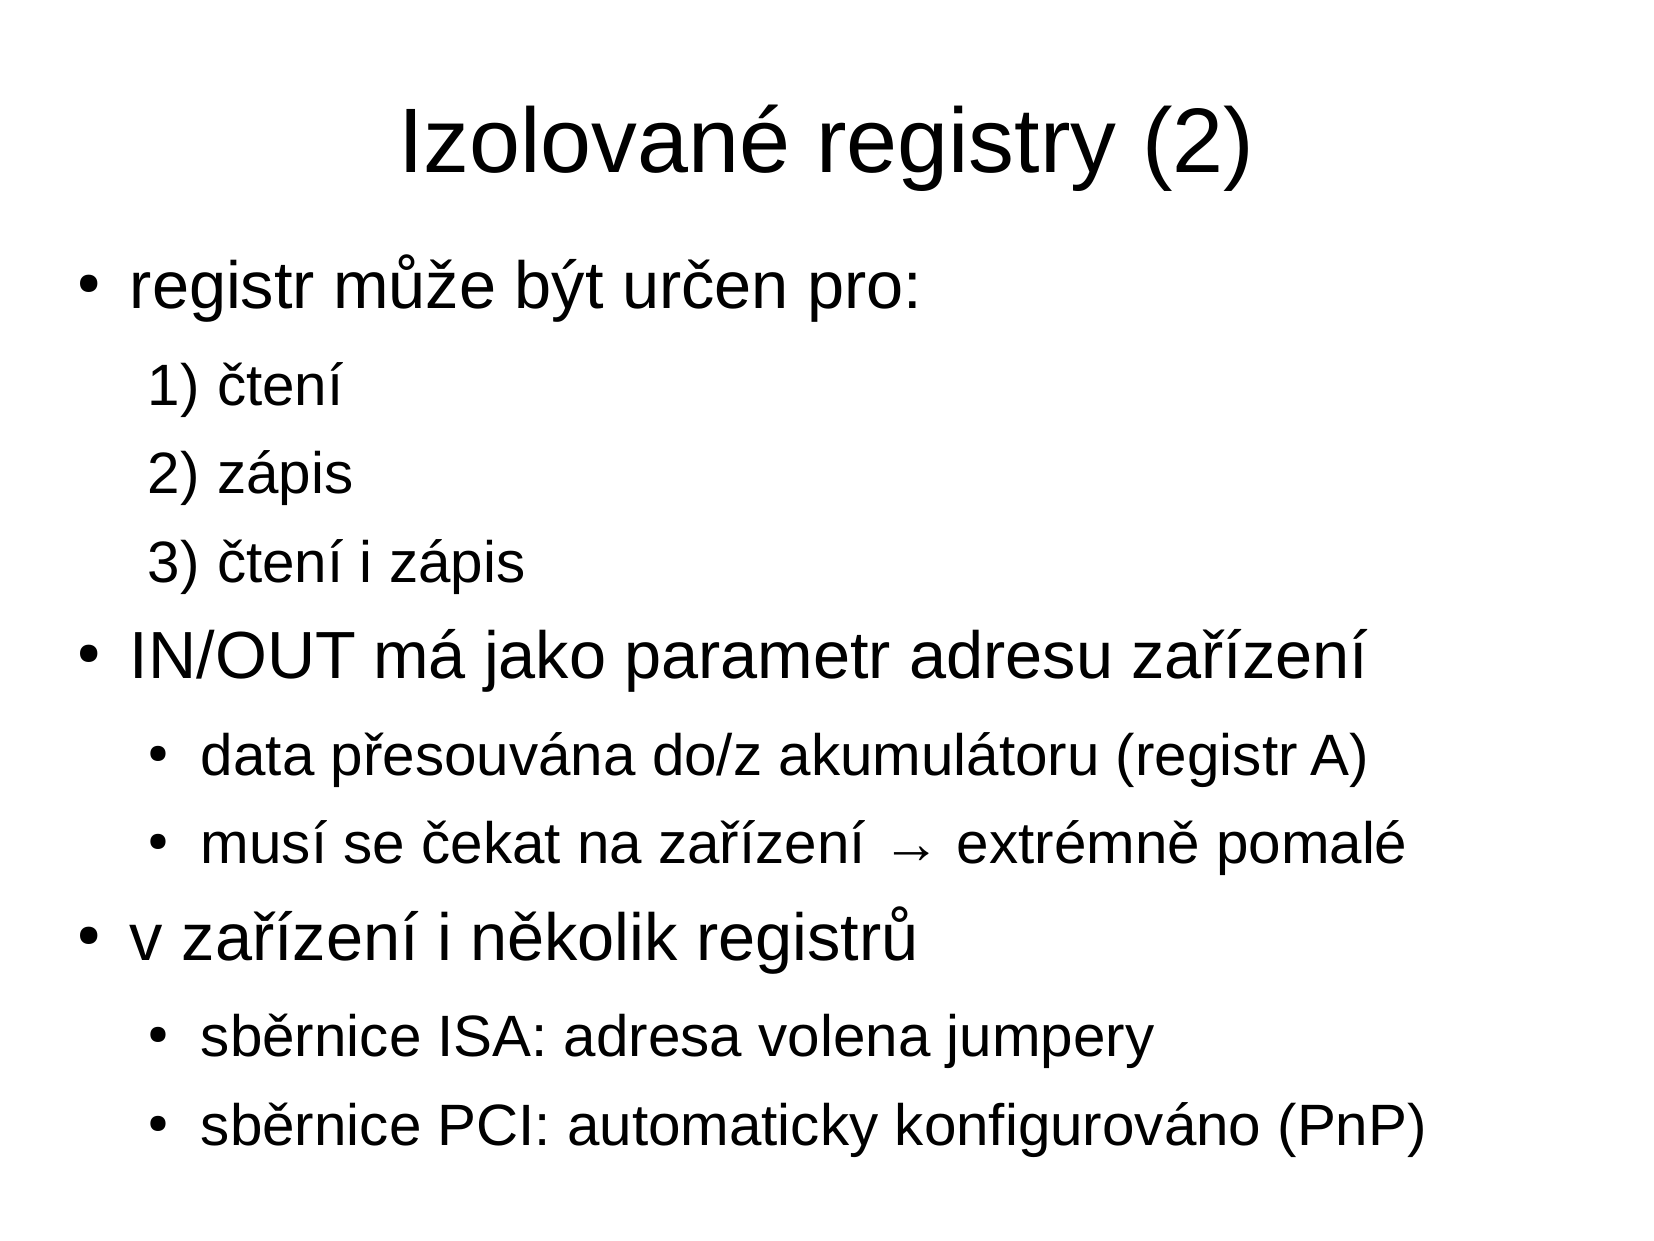

# Izolované registry (2)
registr může být určen pro:
 čtení
 zápis
 čtení i zápis
IN/OUT má jako parametr adresu zařízení
data přesouvána do/z akumulátoru (registr A)
musí se čekat na zařízení → extrémně pomalé
v zařízení i několik registrů
sběrnice ISA: adresa volena jumpery
sběrnice PCI: automaticky konfigurováno (PnP)